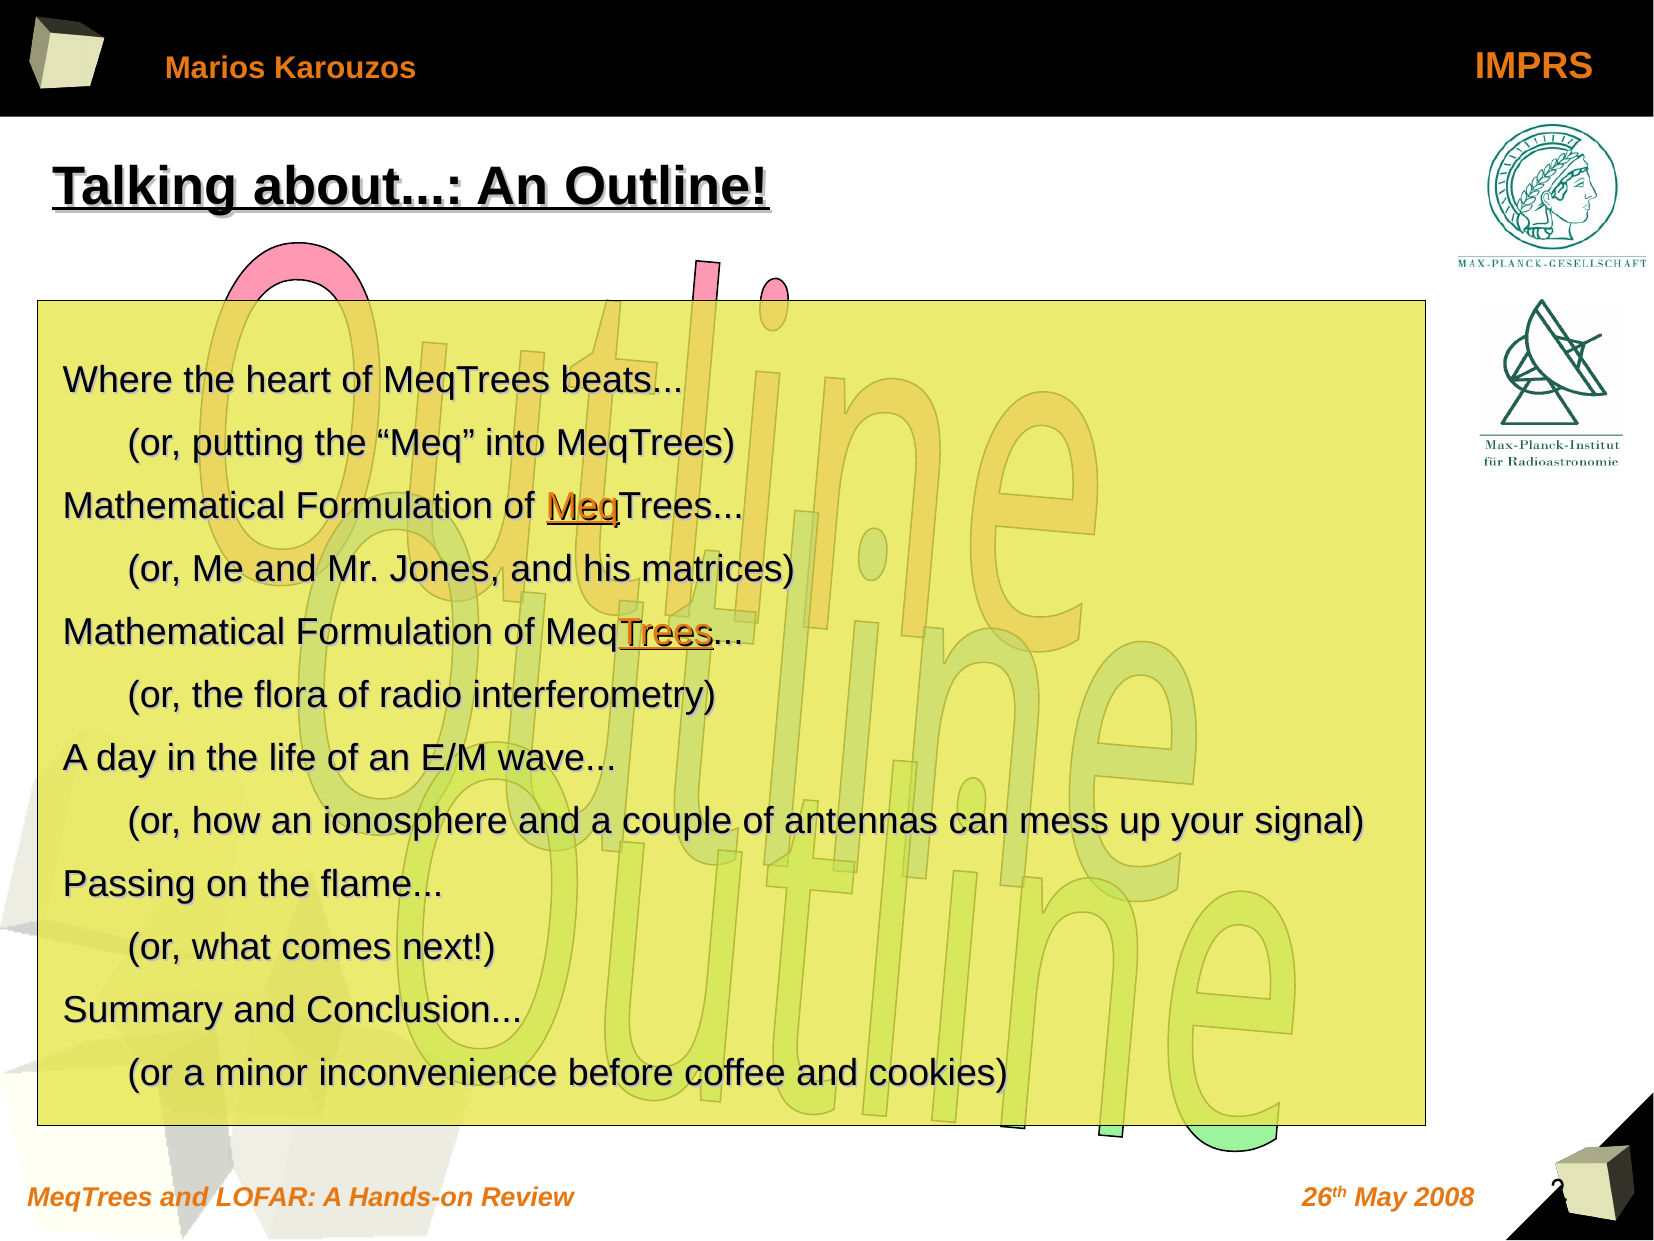

Marios Karouzos														 IMPRS
Talking about...: An Outline!
Outline
Outline
Outline
 Where the heart of MeqTrees beats...
	(or, putting the “Meq” into MeqTrees)
 Mathematical Formulation of MeqTrees...
	(or, Me and Mr. Jones, and his matrices)
 Mathematical Formulation of MeqTrees...
	(or, the flora of radio interferometry)
 A day in the life of an E/M wave...
	(or, how an ionosphere and a couple of antennas can mess up your signal)
 Passing on the flame...
	(or, what comes next!)
 Summary and Conclusion...
	(or a minor inconvenience before coffee and cookies)
MeqTrees and LOFAR: A Hands-on Review										26th May 2008